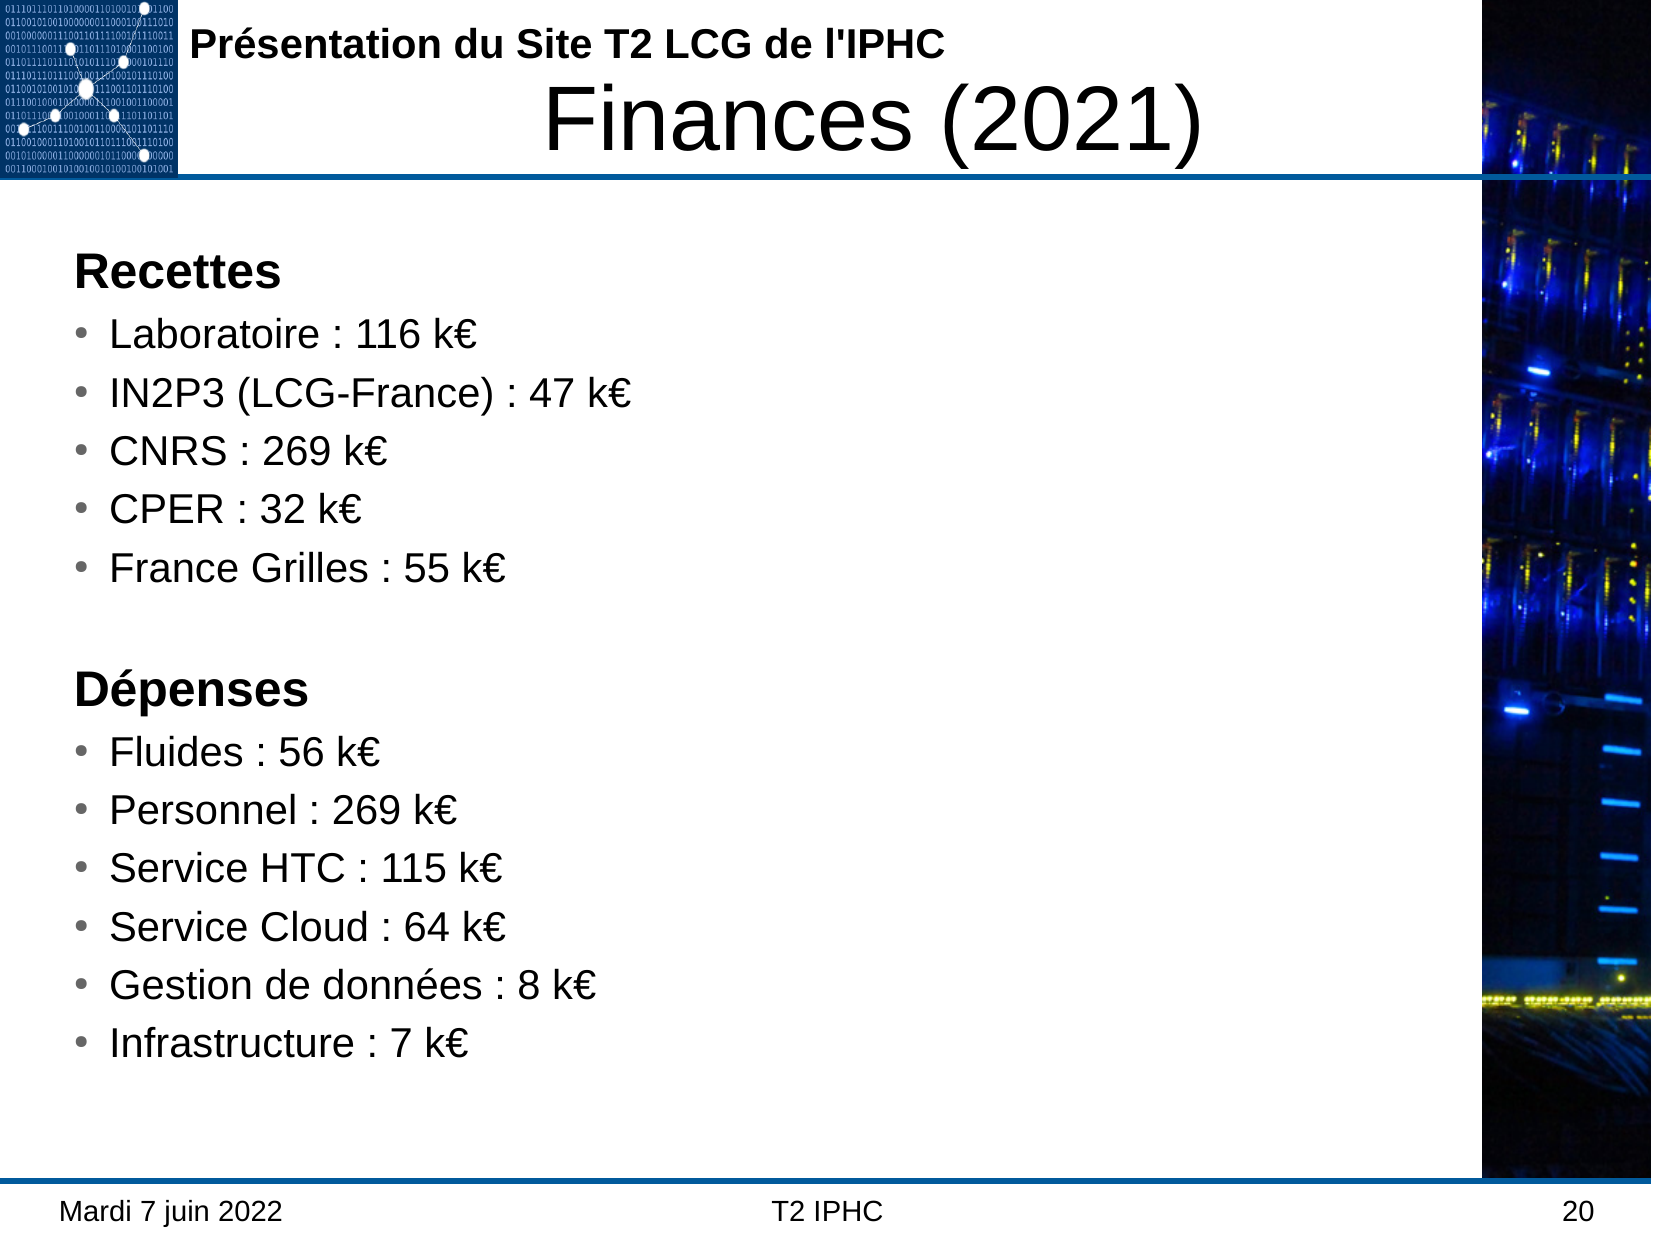

# Finances (2021)
Recettes
Laboratoire : 116 k€
IN2P3 (LCG-France) : 47 k€
CNRS : 269 k€
CPER : 32 k€
France Grilles : 55 k€
Dépenses
Fluides : 56 k€
Personnel : 269 k€
Service HTC : 115 k€
Service Cloud : 64 k€
Gestion de données : 8 k€
Infrastructure : 7 k€
30 juin 2016
T2 IPHC
20